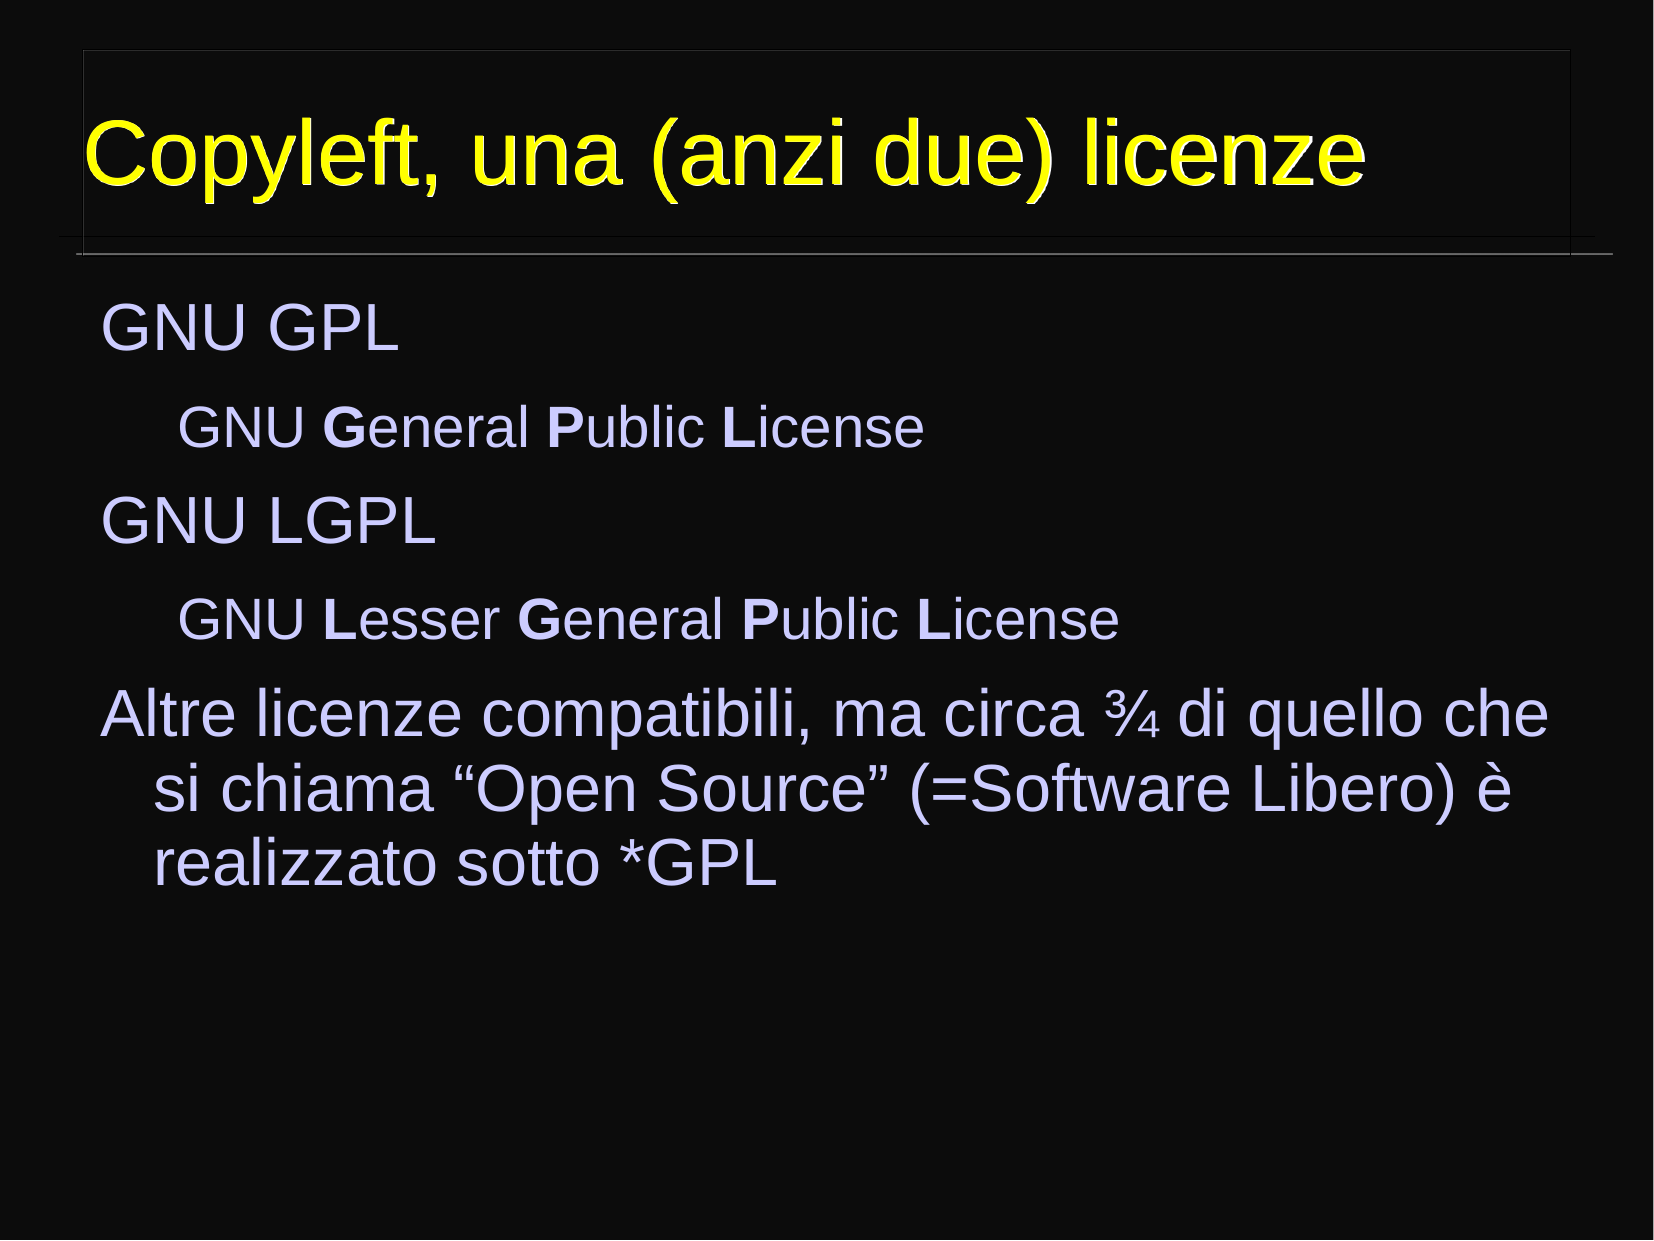

# Copyleft, una (anzi due) licenze
GNU GPL
GNU General Public License
GNU LGPL
GNU Lesser General Public License
Altre licenze compatibili, ma circa ¾ di quello che si chiama “Open Source” (=Software Libero) è realizzato sotto *GPL